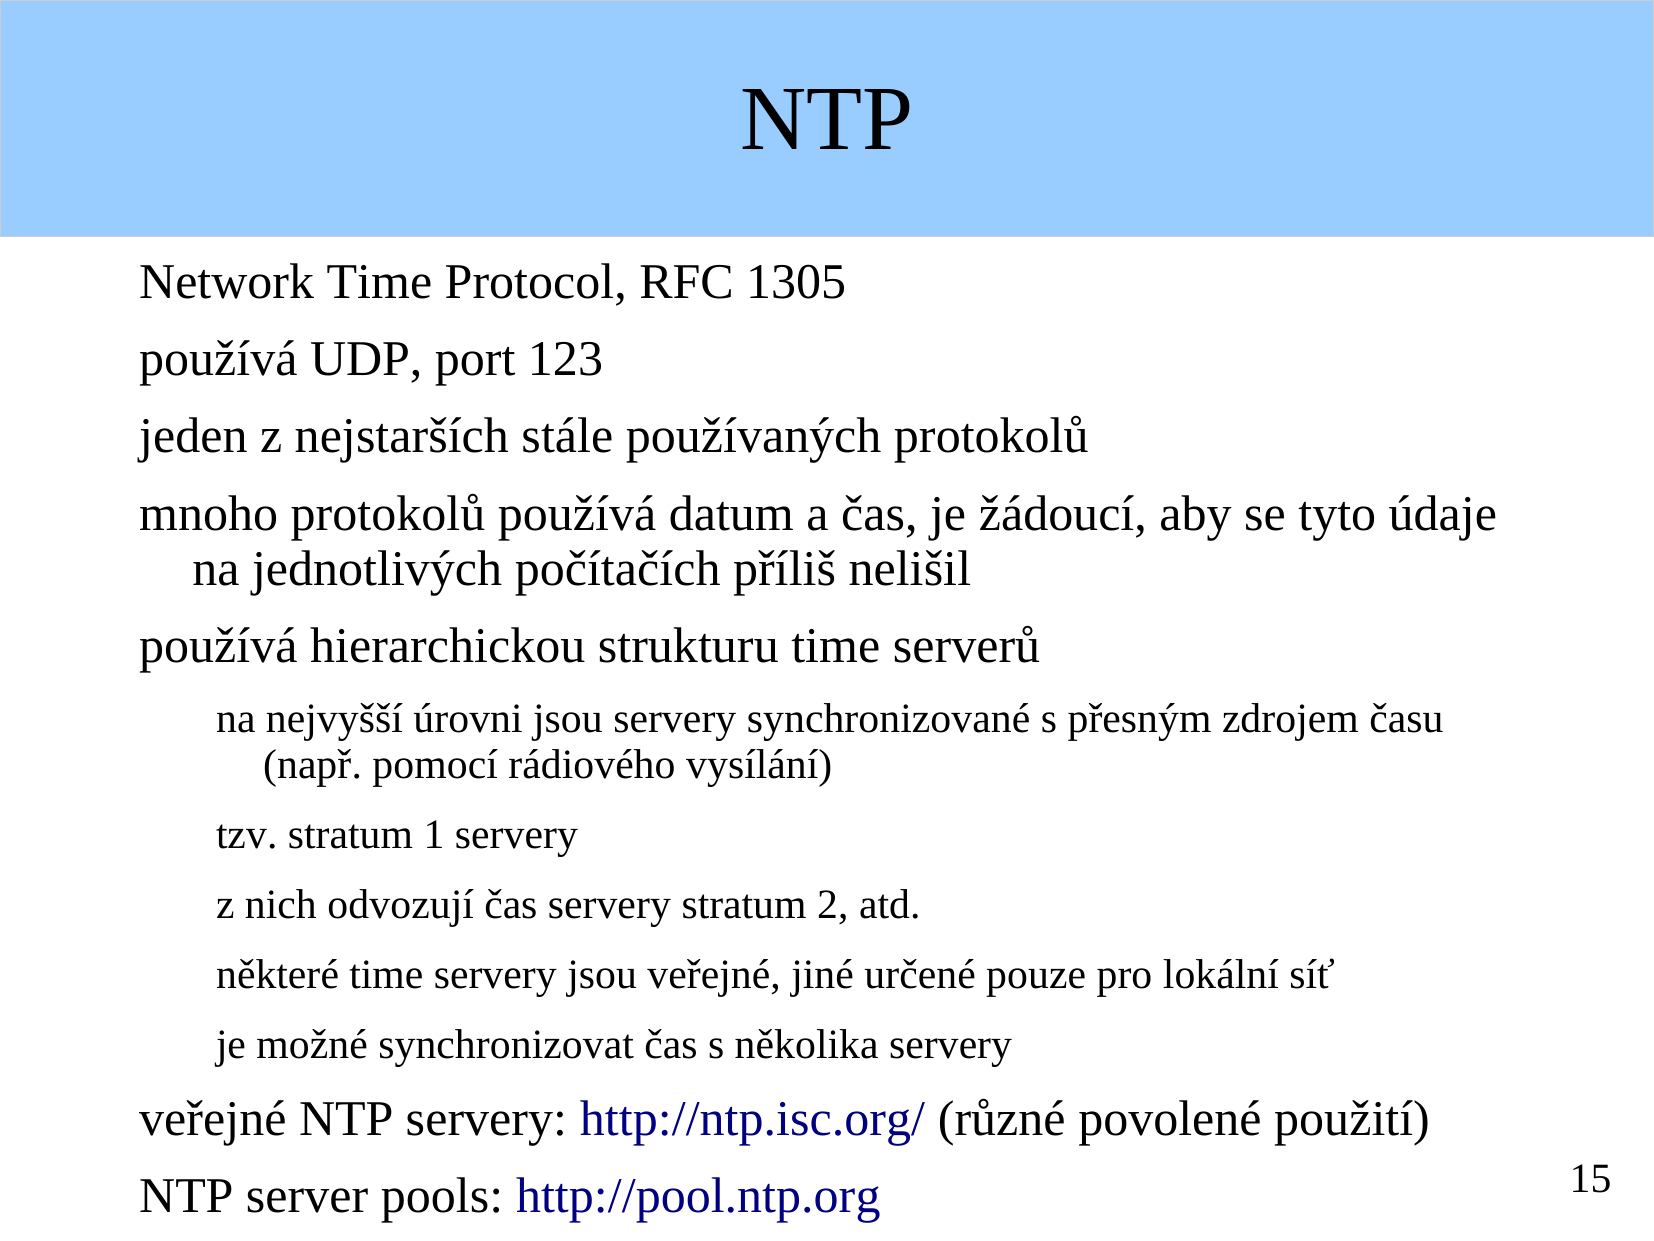

# NTP
Network Time Protocol, RFC 1305
používá UDP, port 123
jeden z nejstarších stále používaných protokolů
mnoho protokolů používá datum a čas, je žádoucí, aby se tyto údaje na jednotlivých počítačích příliš nelišil
používá hierarchickou strukturu time serverů
na nejvyšší úrovni jsou servery synchronizované s přesným zdrojem času (např. pomocí rádiového vysílání)
tzv. stratum 1 servery
z nich odvozují čas servery stratum 2, atd.
některé time servery jsou veřejné, jiné určené pouze pro lokální síť
je možné synchronizovat čas s několika servery
veřejné NTP servery: http://ntp.isc.org/ (různé povolené použití)
NTP server pools: http://pool.ntp.org